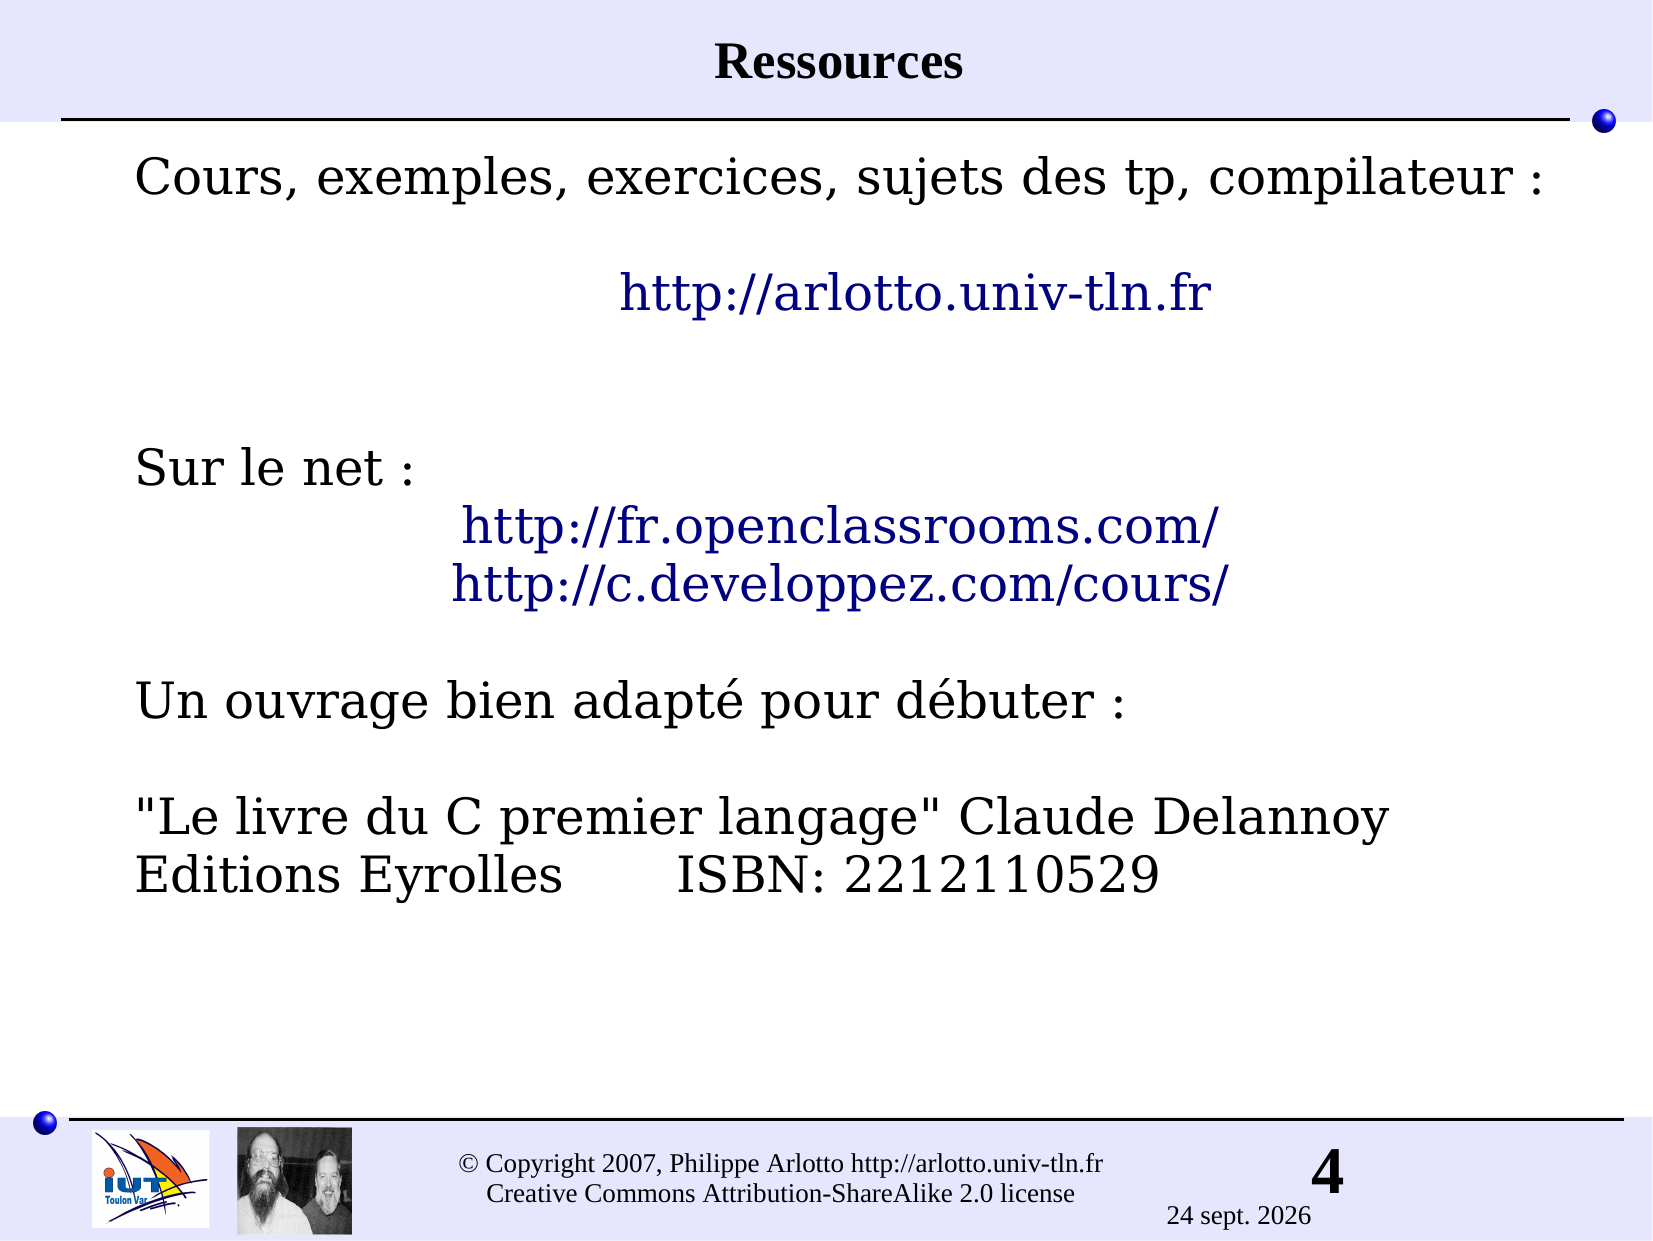

# Ressources
Cours, exemples, exercices, sujets des tp, compilateur :
		http://arlotto.univ-tln.fr
Sur le net :
http://fr.openclassrooms.com/
http://c.developpez.com/cours/
Un ouvrage bien adapté pour débuter :
"Le livre du C premier langage" Claude Delannoy
Editions Eyrolles ISBN: 2212110529